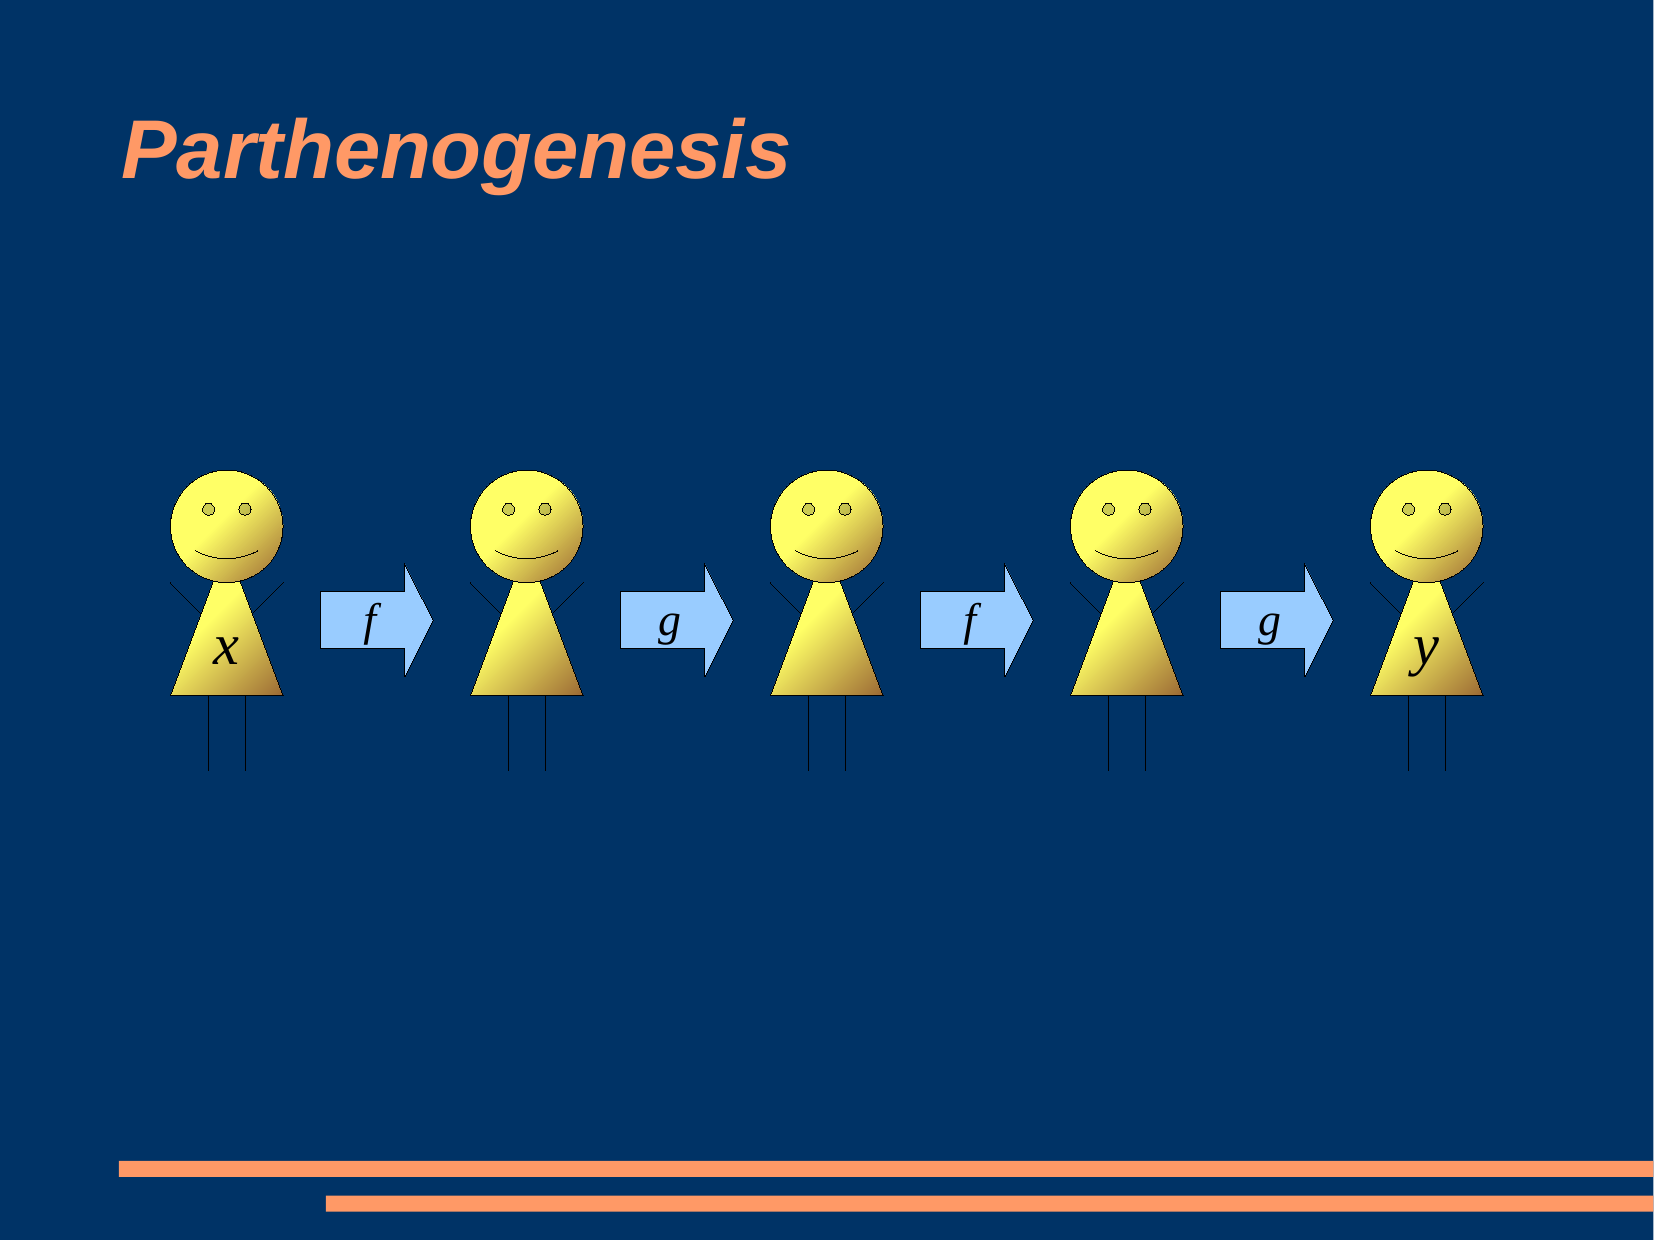

# Parthenogenesis
x
f
g
f
y
g